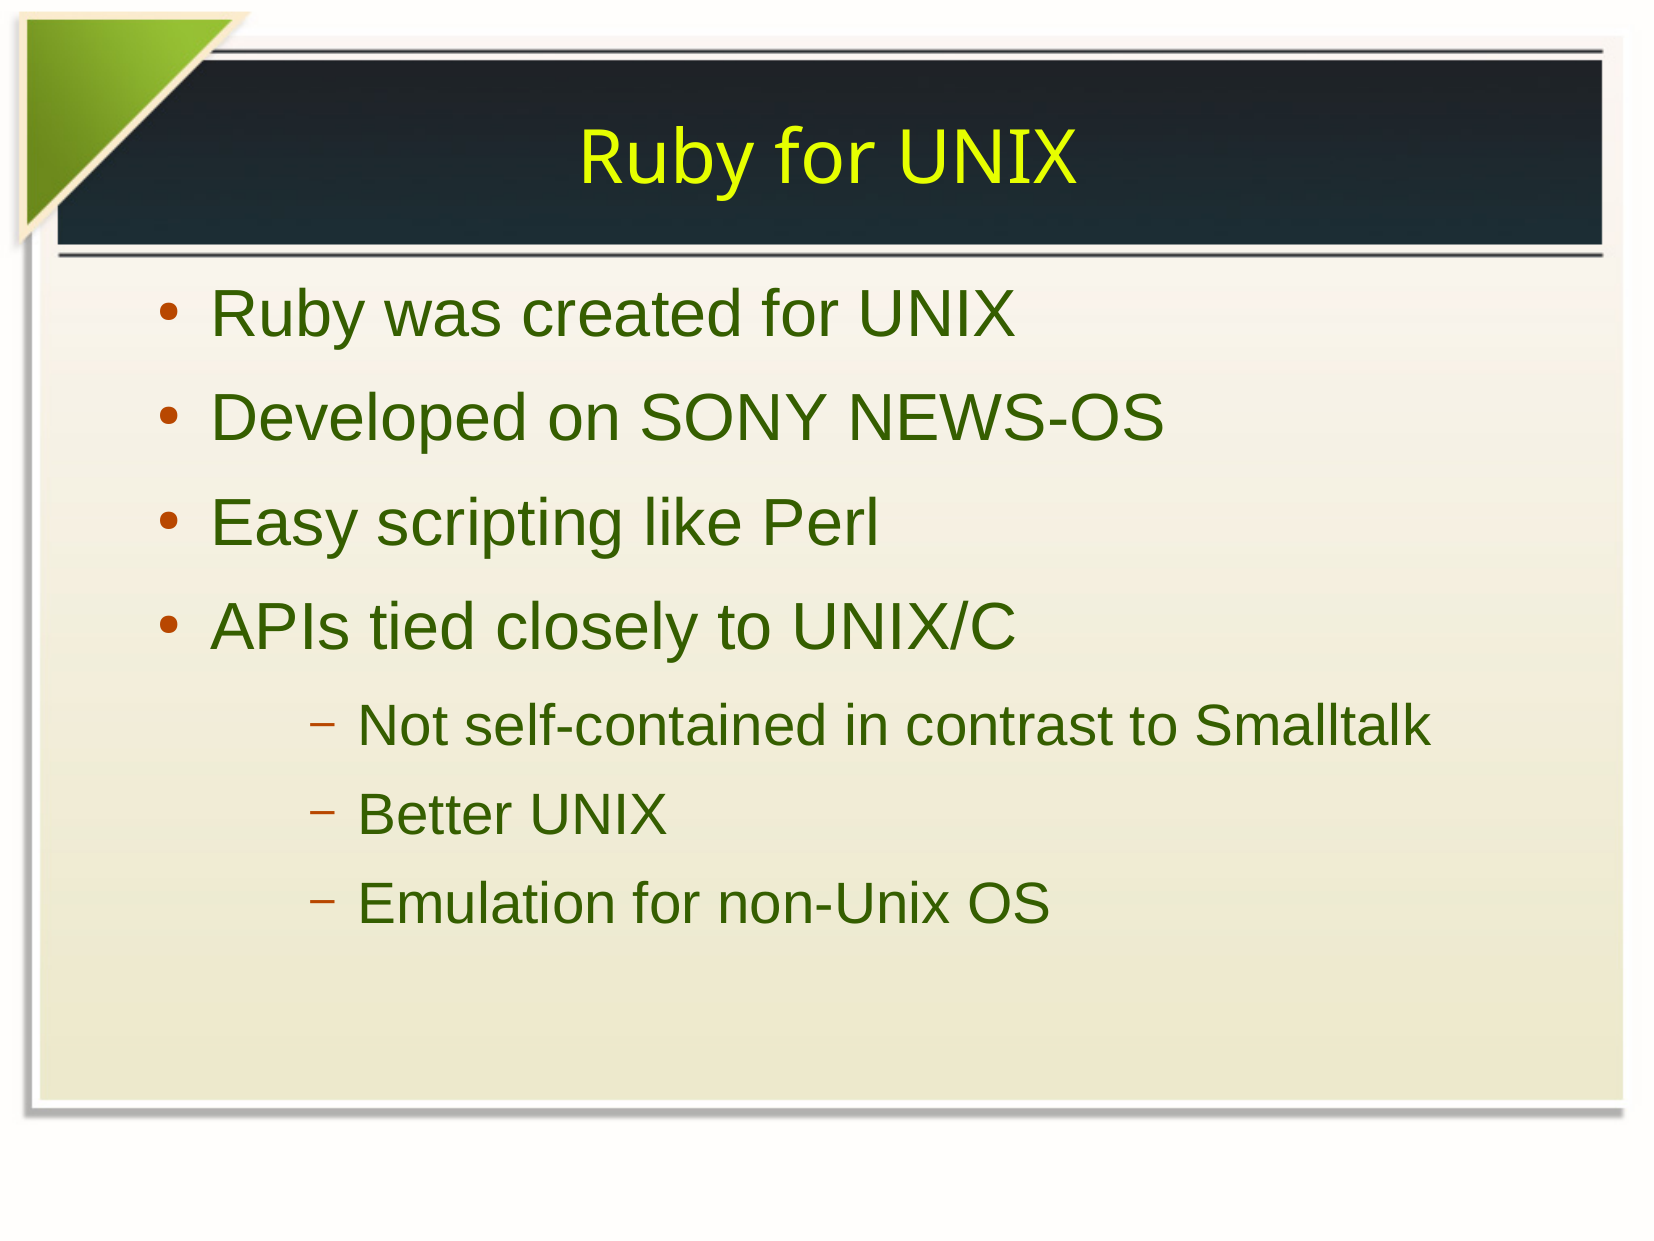

# Ruby for UNIX
Ruby was created for UNIX
Developed on SONY NEWS-OS
Easy scripting like Perl
APIs tied closely to UNIX/C
Not self-contained in contrast to Smalltalk
Better UNIX
Emulation for non-Unix OS